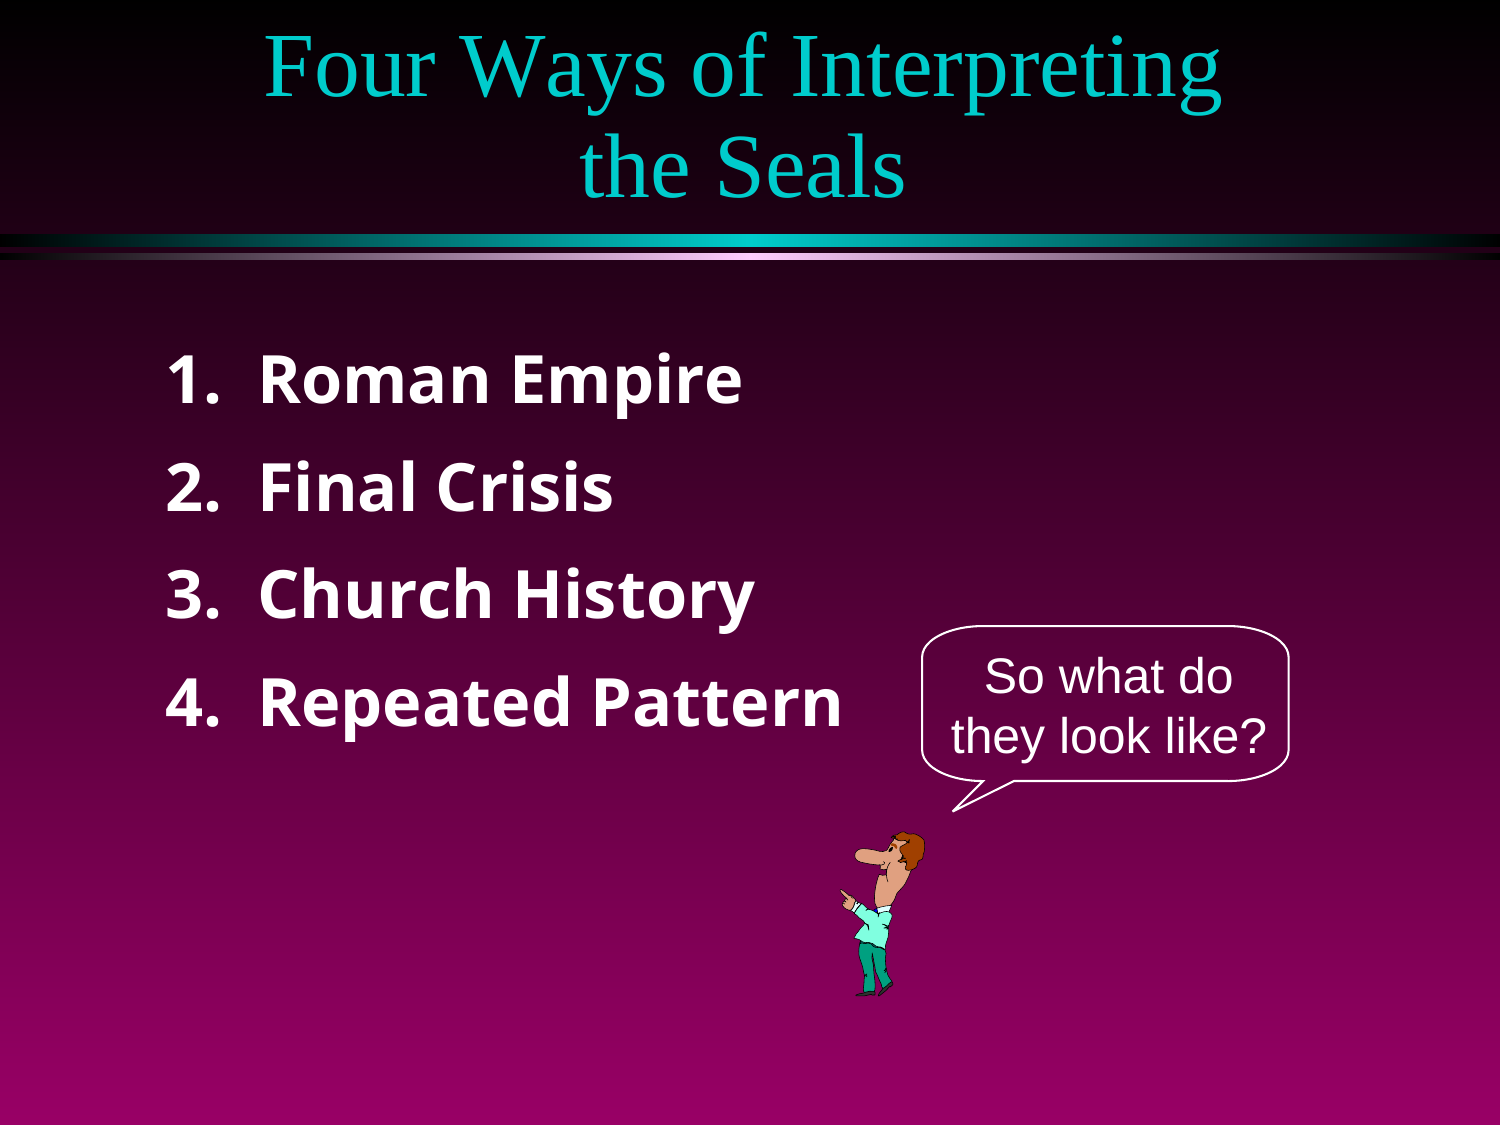

# Four Ways of Interpreting the Seals
1. Roman Empire
2. Final Crisis
3. Church History
4. Repeated Pattern
So what do
they look like?